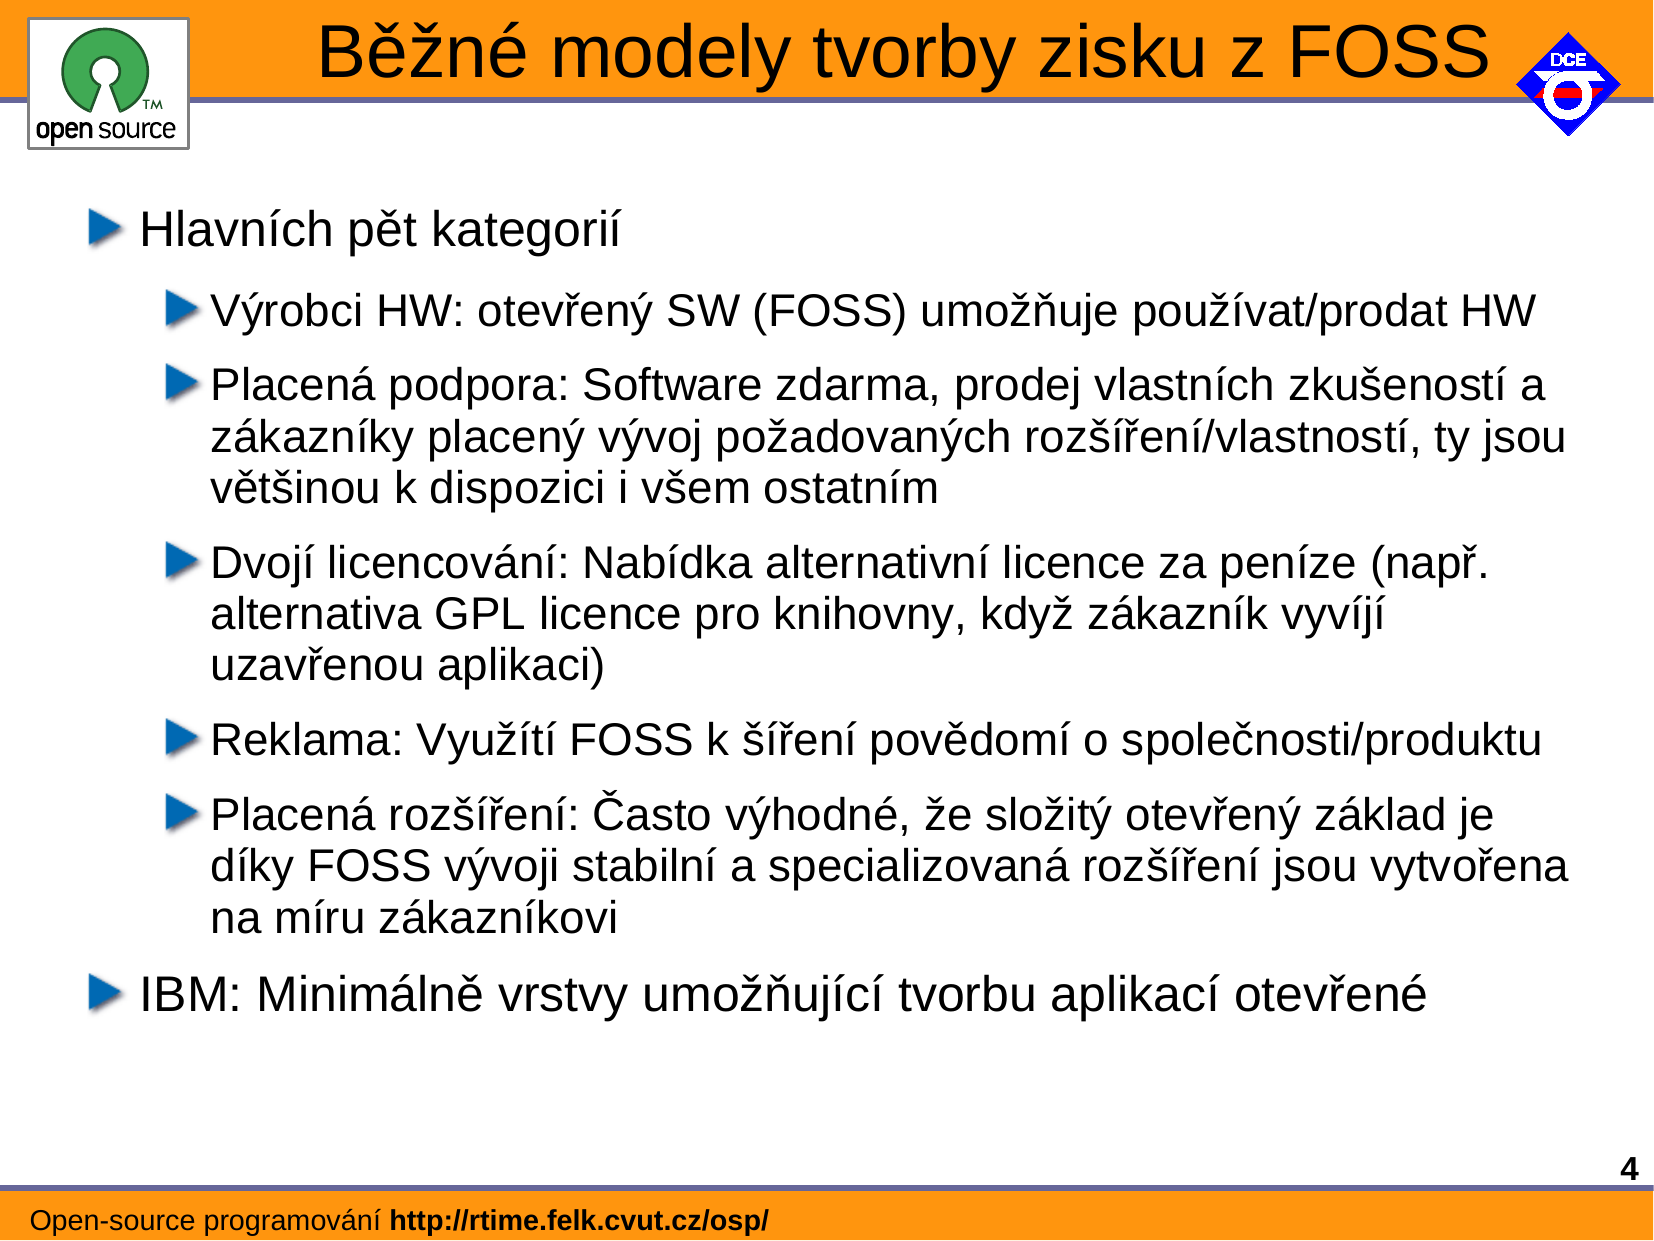

# Běžné modely tvorby zisku z FOSS
Hlavních pět kategorií
Výrobci HW: otevřený SW (FOSS) umožňuje používat/prodat HW
Placená podpora: Software zdarma, prodej vlastních zkušeností a zákazníky placený vývoj požadovaných rozšíření/vlastností, ty jsou většinou k dispozici i všem ostatním
Dvojí licencování: Nabídka alternativní licence za peníze (např. alternativa GPL licence pro knihovny, když zákazník vyvíjí uzavřenou aplikaci)
Reklama: Využítí FOSS k šíření povědomí o společnosti/produktu
Placená rozšíření: Často výhodné, že složitý otevřený základ je díky FOSS vývoji stabilní a specializovaná rozšíření jsou vytvořena na míru zákazníkovi
IBM: Minimálně vrstvy umožňující tvorbu aplikací otevřené